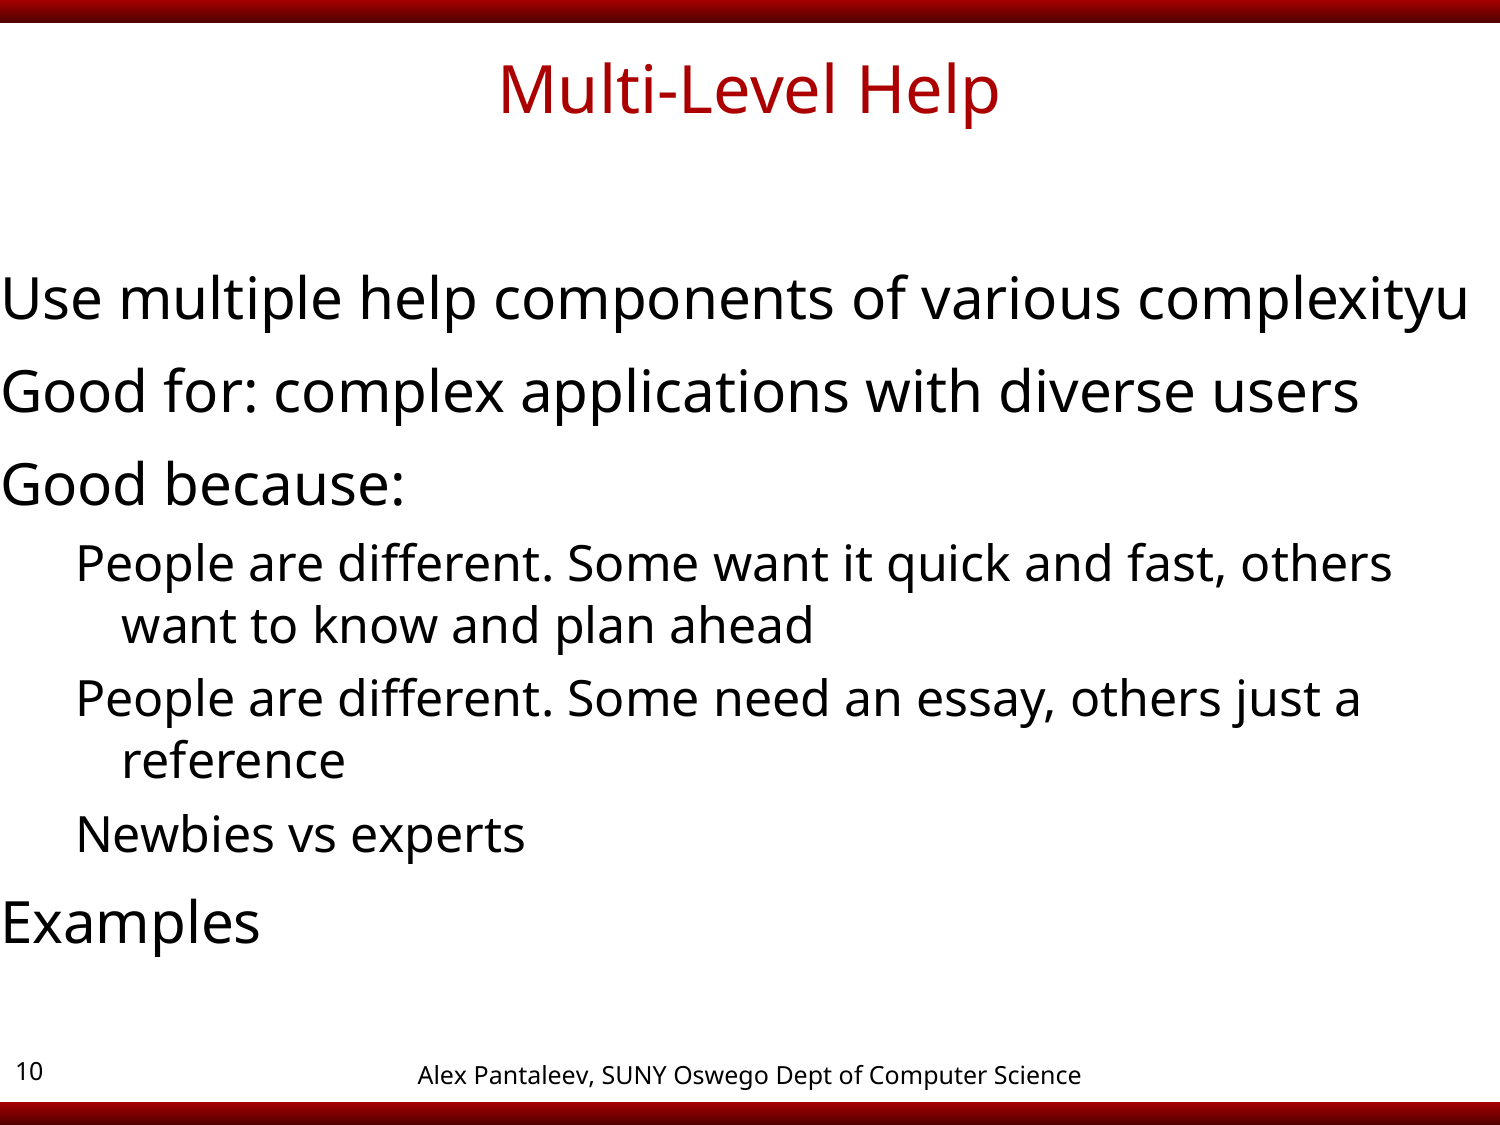

# Multi-Level Help
Use multiple help components of various complexityu
Good for: complex applications with diverse users
Good because:
People are different. Some want it quick and fast, others want to know and plan ahead
People are different. Some need an essay, others just a reference
Newbies vs experts
Examples
10